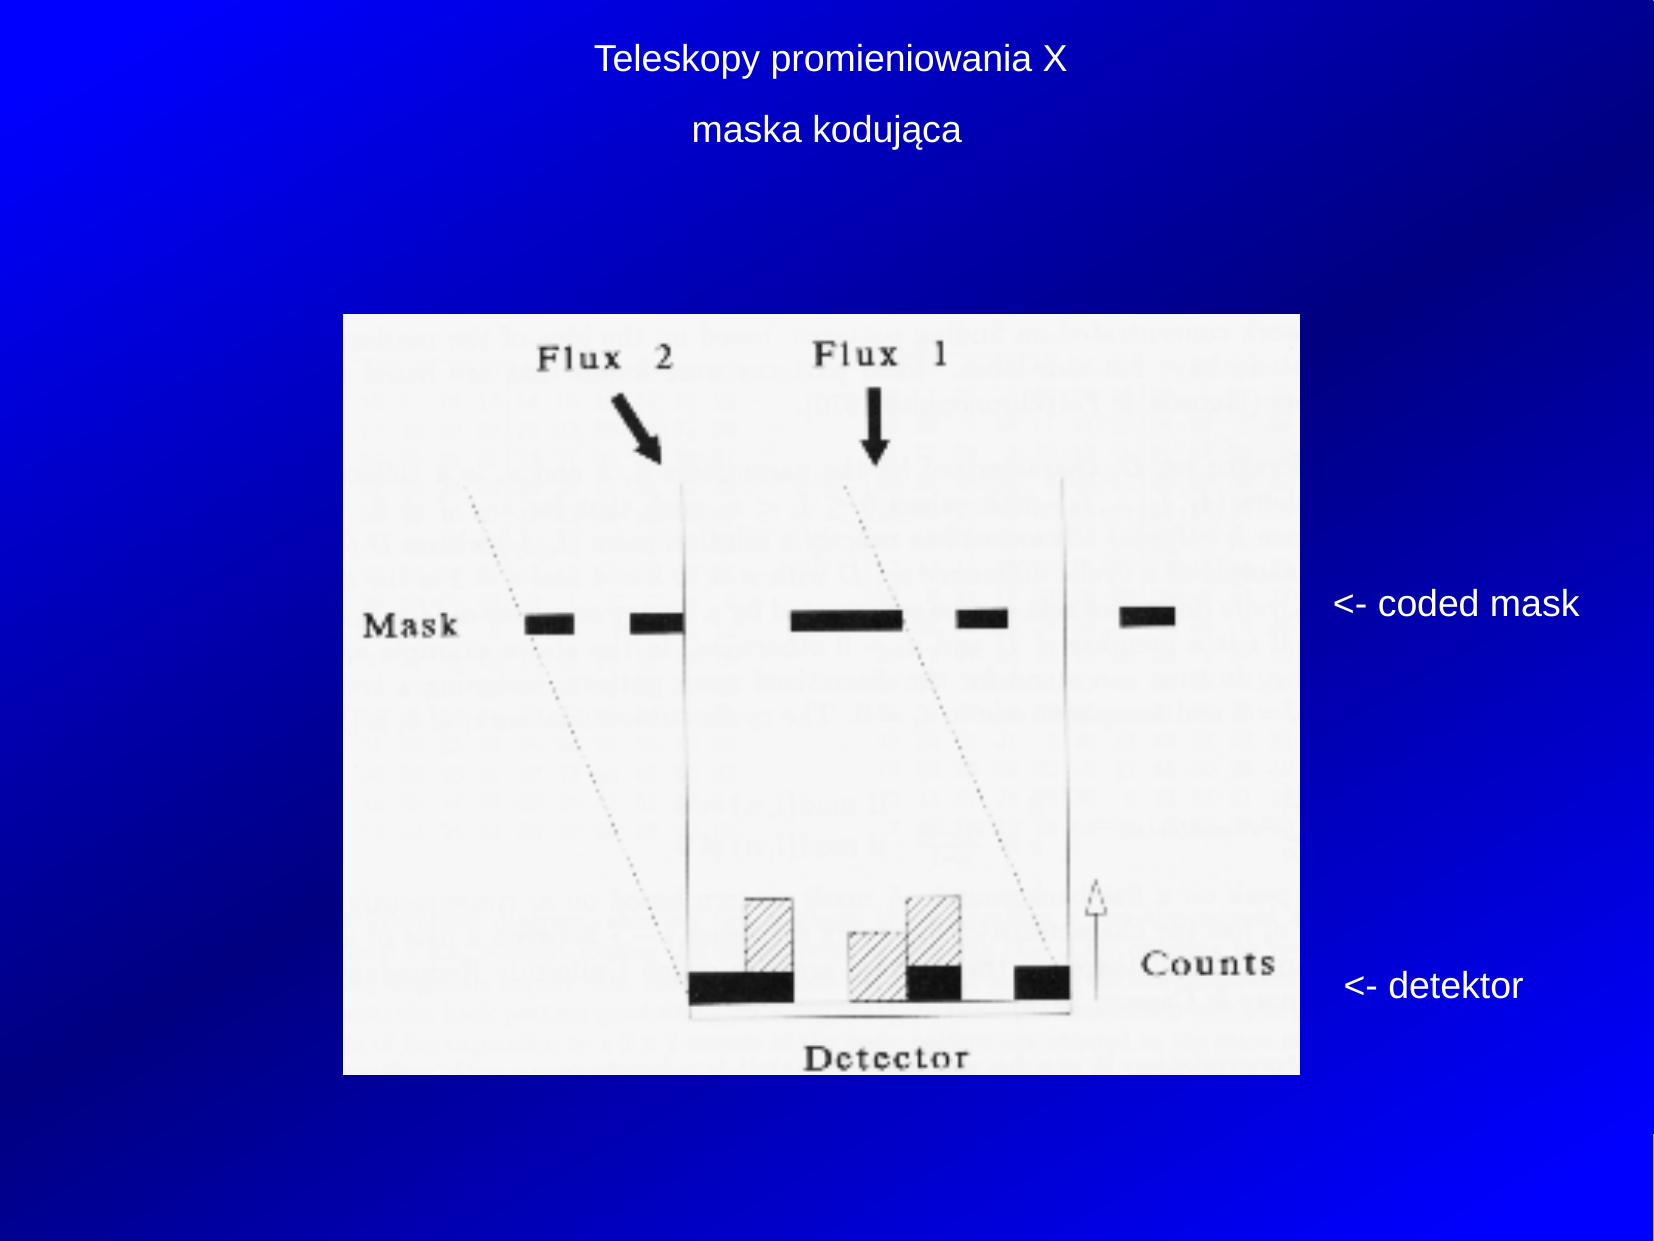

Teleskopy promieniowania X
maska kodująca
<- coded mask
<- detektor